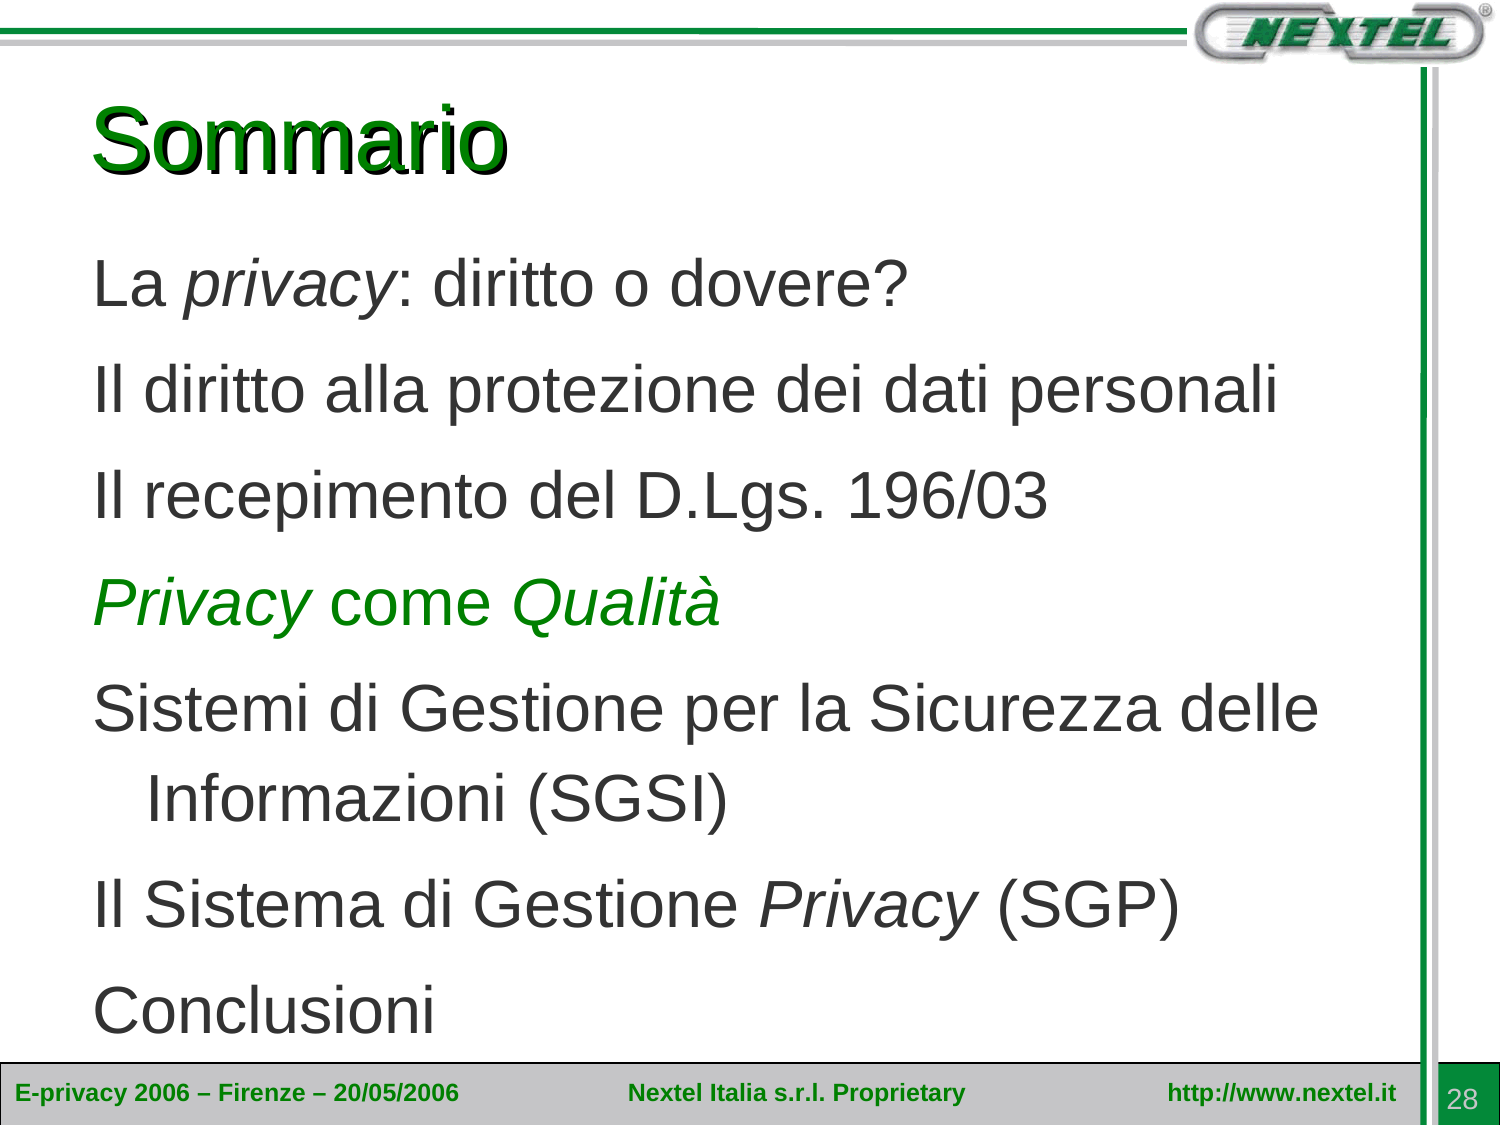

# Sommario
La privacy: diritto o dovere?
Il diritto alla protezione dei dati personali
Il recepimento del D.Lgs. 196/03
Privacy come Qualità
Sistemi di Gestione per la Sicurezza delle Informazioni (SGSI)
Il Sistema di Gestione Privacy (SGP)
Conclusioni
28